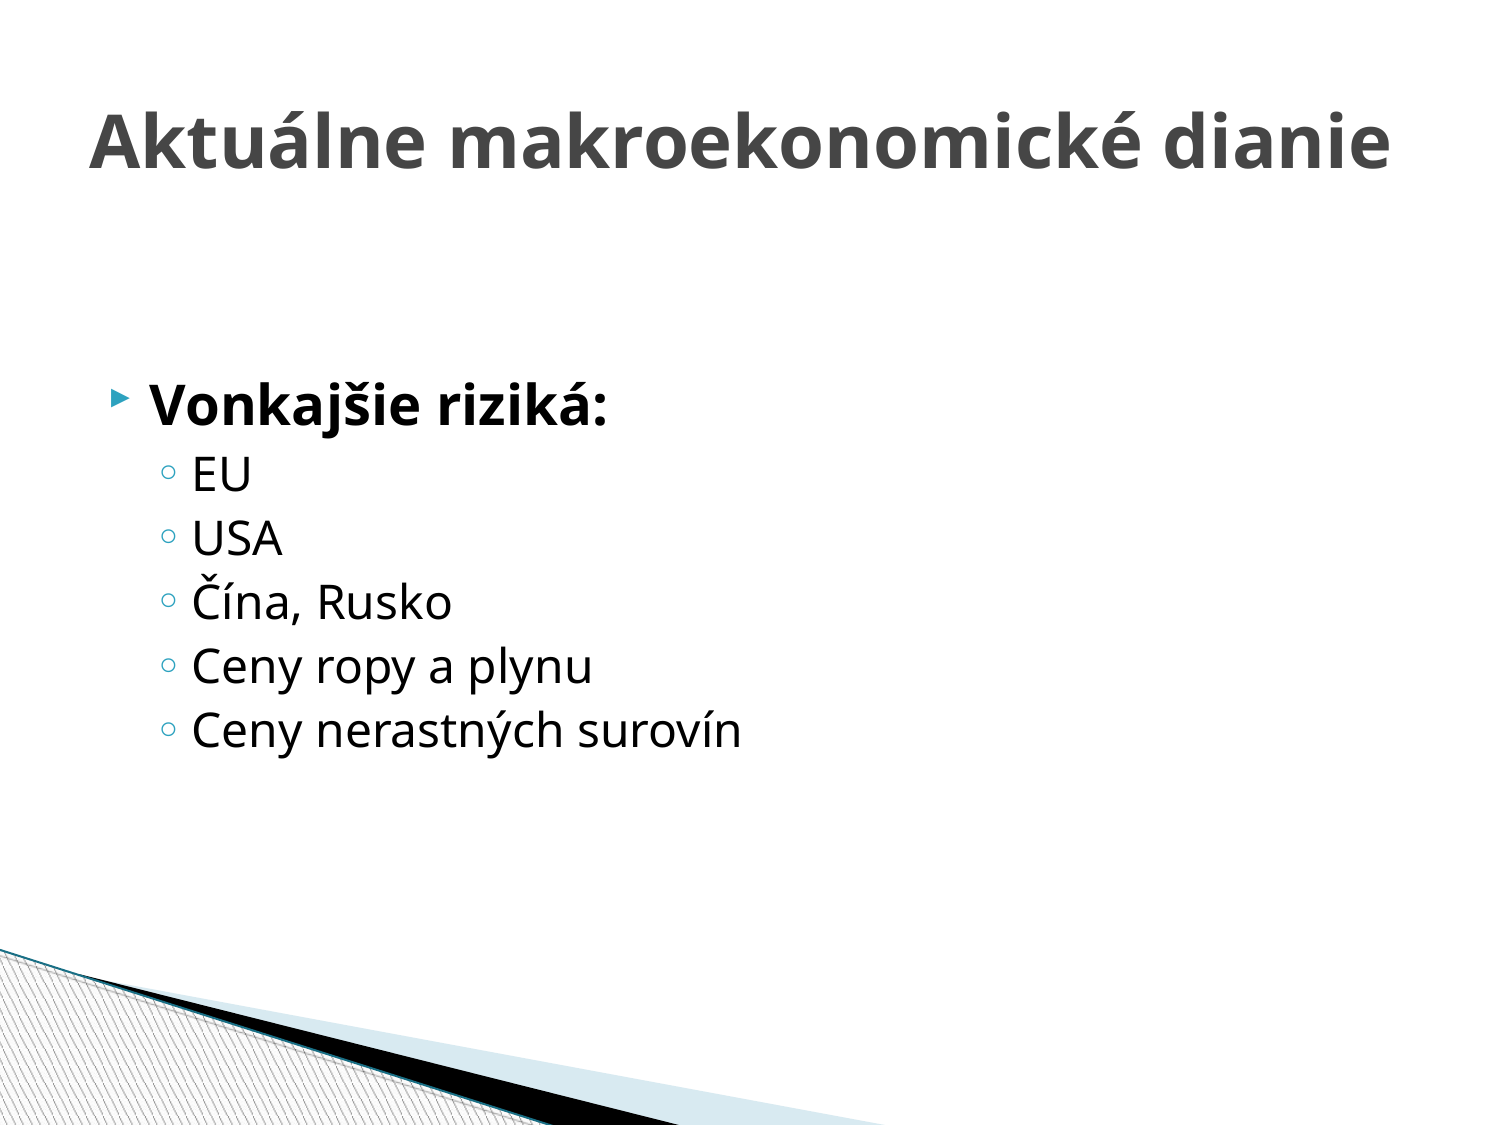

Aktuálne makroekonomické dianie
# Vonkajšie riziká:
EU
USA
Čína, Rusko
Ceny ropy a plynu
Ceny nerastných surovín